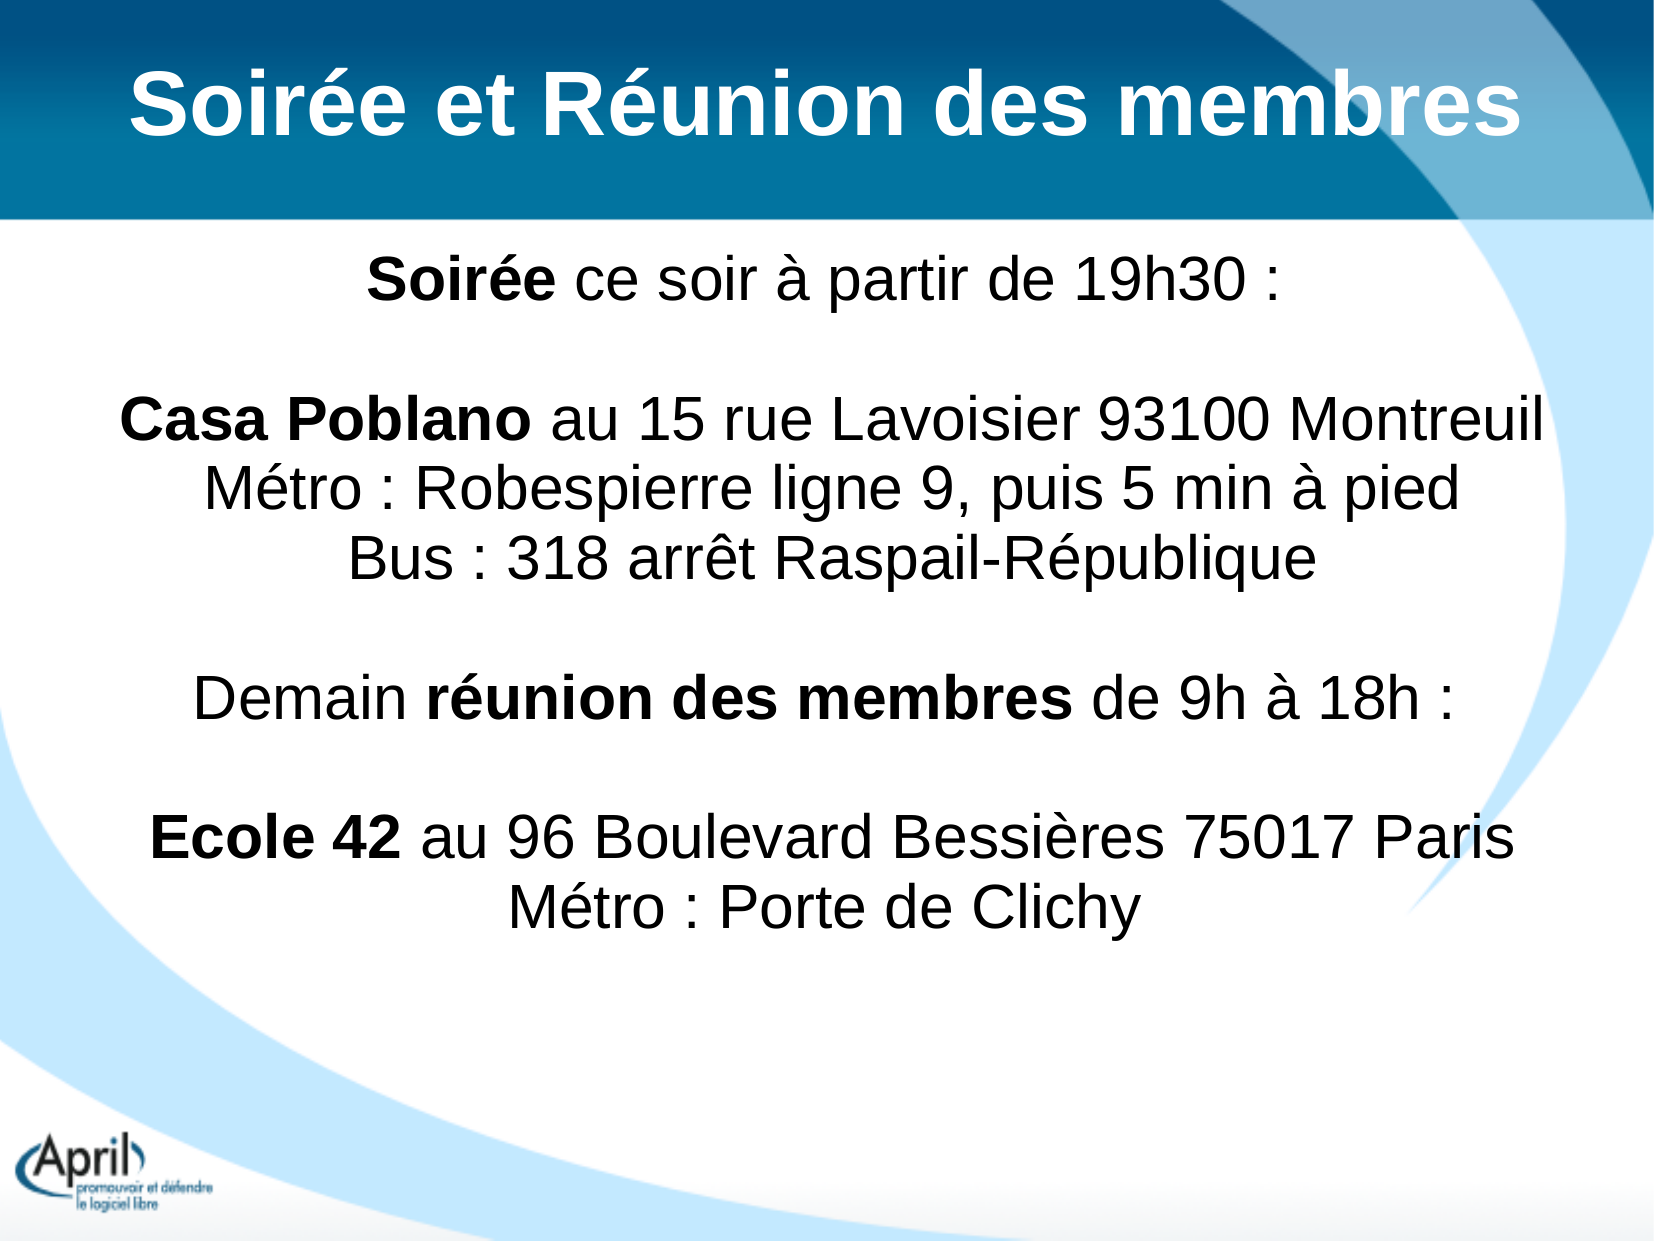

# Soirée et Réunion des membres
Soirée ce soir à partir de 19h30 :
Casa Poblano au 15 rue Lavoisier 93100 Montreuil
Métro : Robespierre ligne 9, puis 5 min à pied
Bus : 318 arrêt Raspail-République
Demain réunion des membres de 9h à 18h :
Ecole 42 au 96 Boulevard Bessières 75017 Paris
Métro : Porte de Clichy